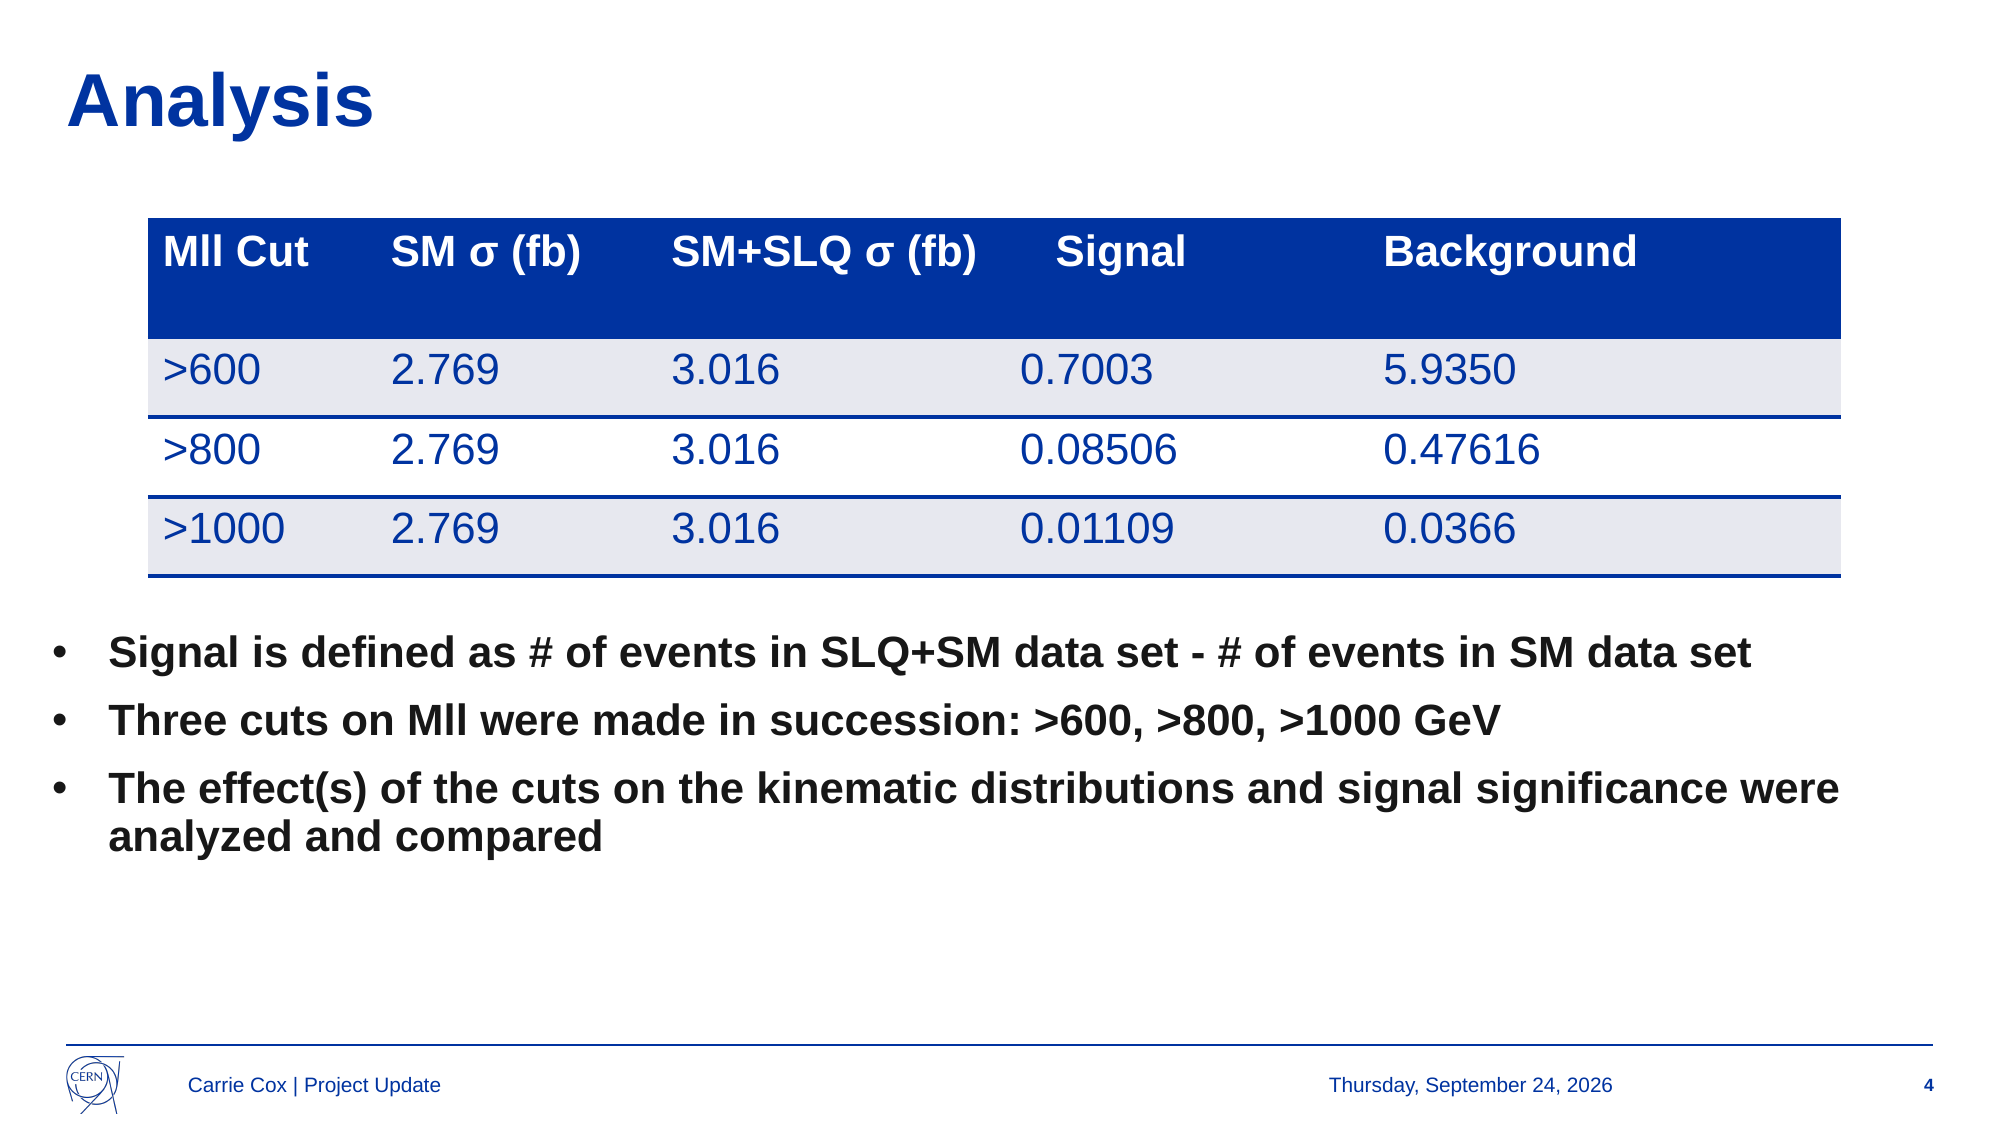

# Analysis
| Mll Cut | SM σ (fb) | SM+SLQ σ (fb) | Signal | Background |
| --- | --- | --- | --- | --- |
| >600 | 2.769 | 3.016 | 0.7003 | 5.9350 |
| >800 | 2.769 | 3.016 | 0.08506 | 0.47616 |
| >1000 | 2.769 | 3.016 | 0.01109 | 0.0366 |
Signal is defined as # of events in SLQ+SM data set - # of events in SM data set
Three cuts on Mll were made in succession: >600, >800, >1000 GeV
The effect(s) of the cuts on the kinematic distributions and signal significance were analyzed and compared
Carrie Cox | Project Update